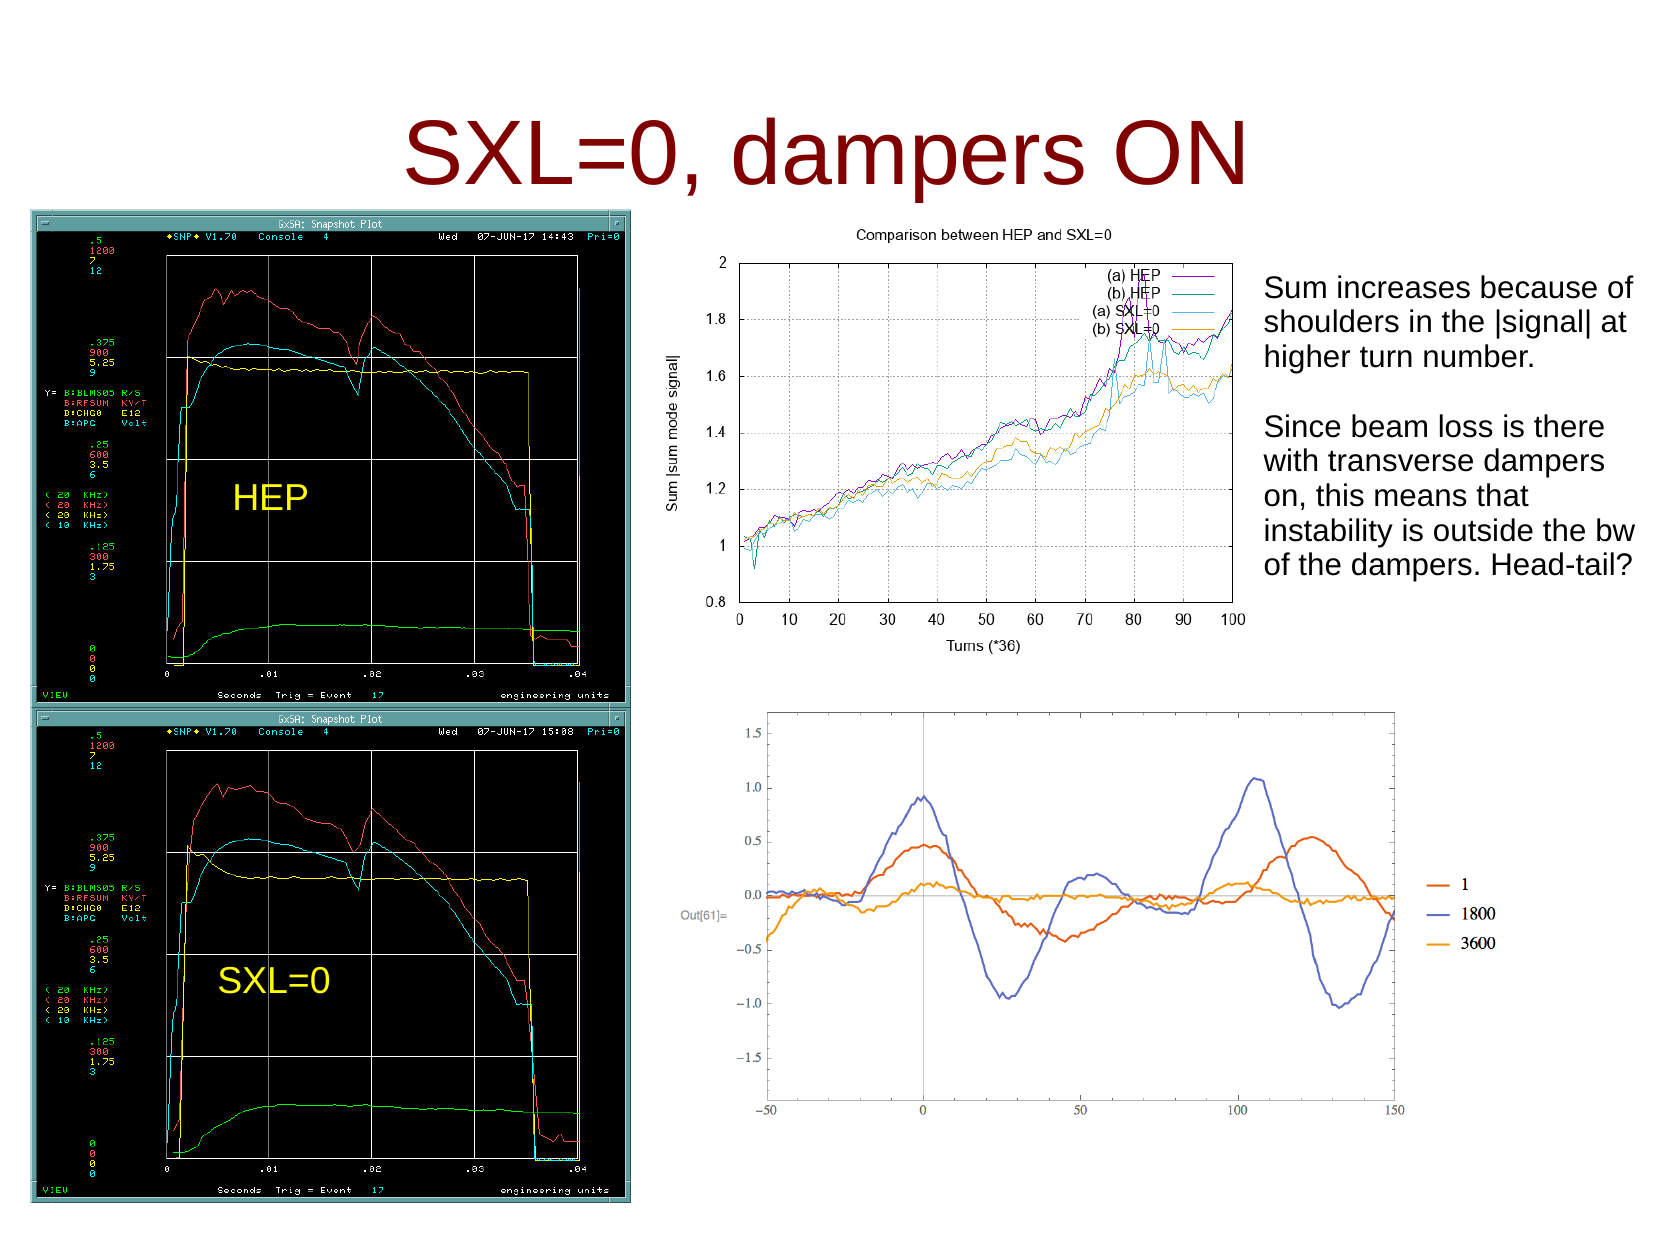

# SXL=0, dampers ON
Sum increases because of shoulders in the |signal| at higher turn number.
Since beam loss is there with transverse dampers on, this means that instability is outside the bw of the dampers. Head-tail?
HEP
SXL=0